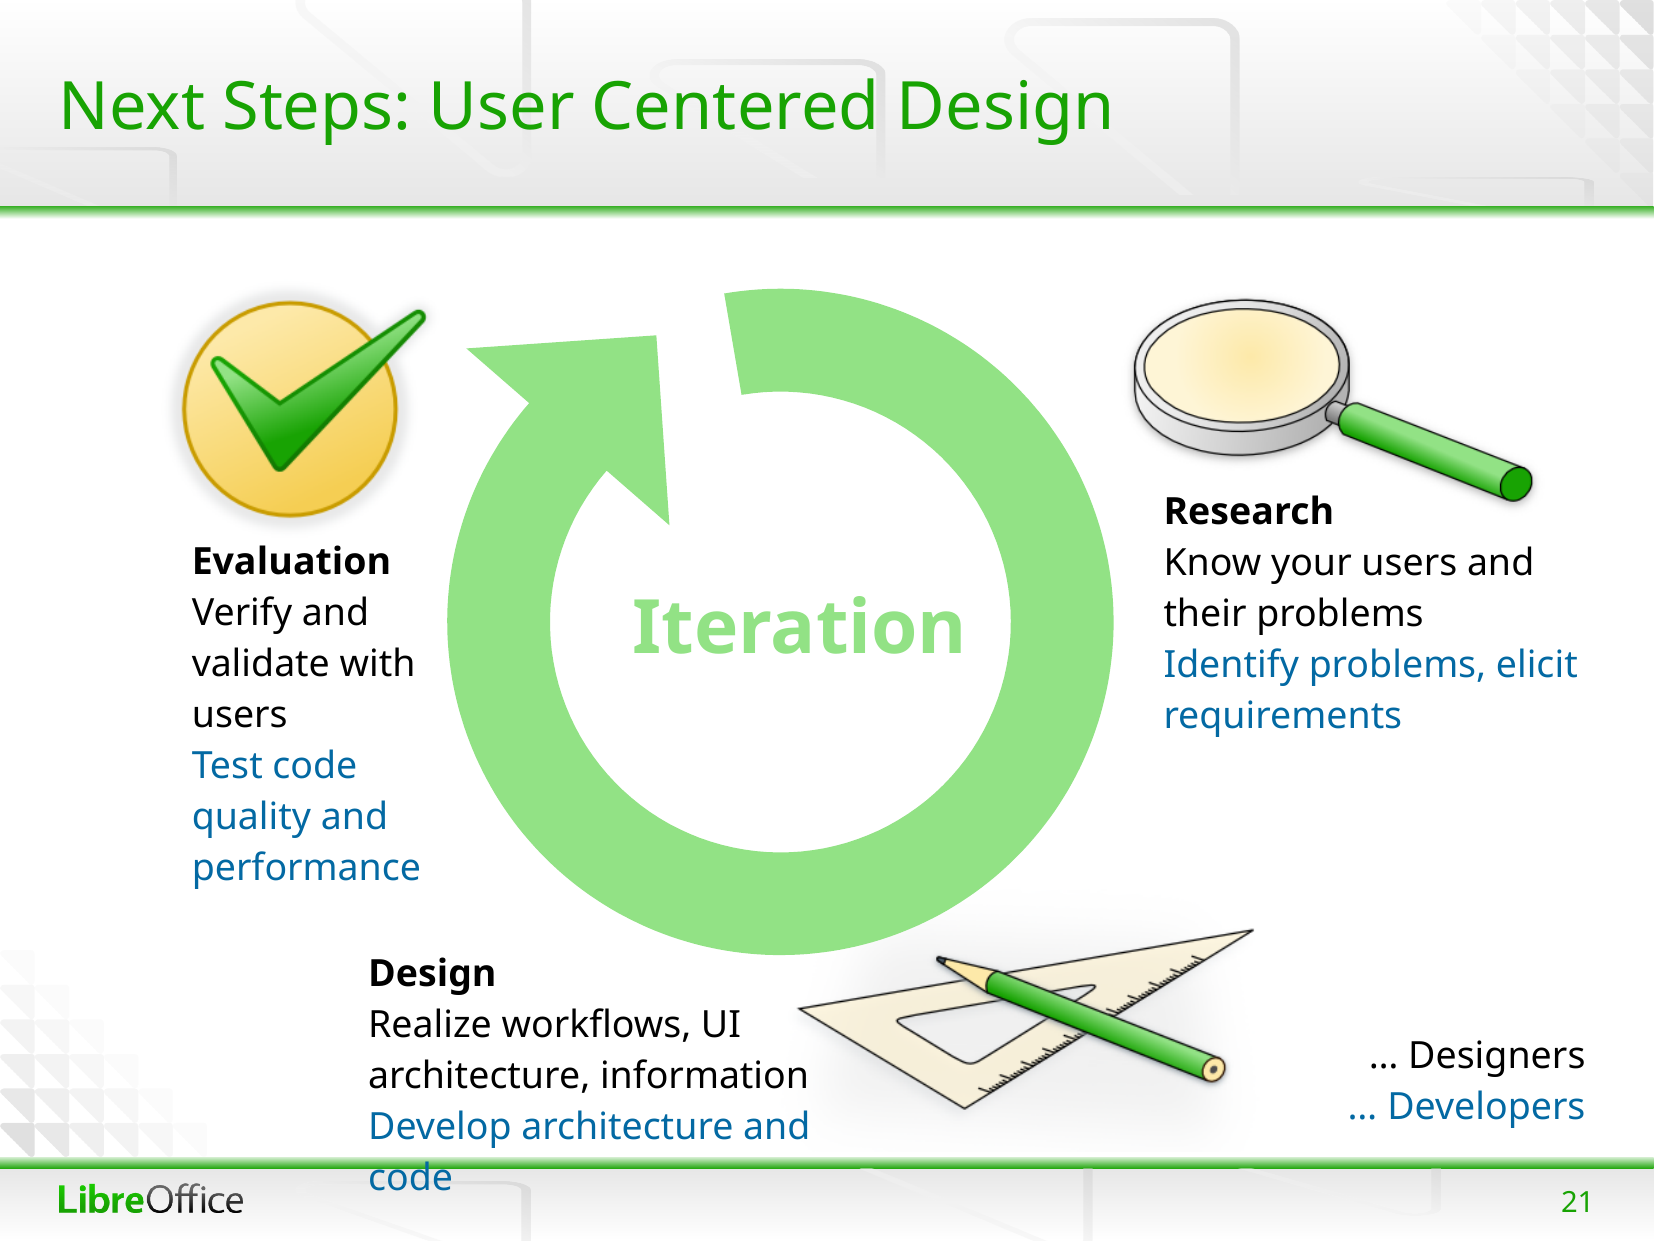

# Next Steps: User Centered Design
Iteration
Evaluation
Verify and validate with users
Test code quality and performance
Research
Know your users and their problems
Identify problems, elicit requirements
Design
Realize workflows, UI architecture, information
Develop architecture and code
… Designers
… Developers
21